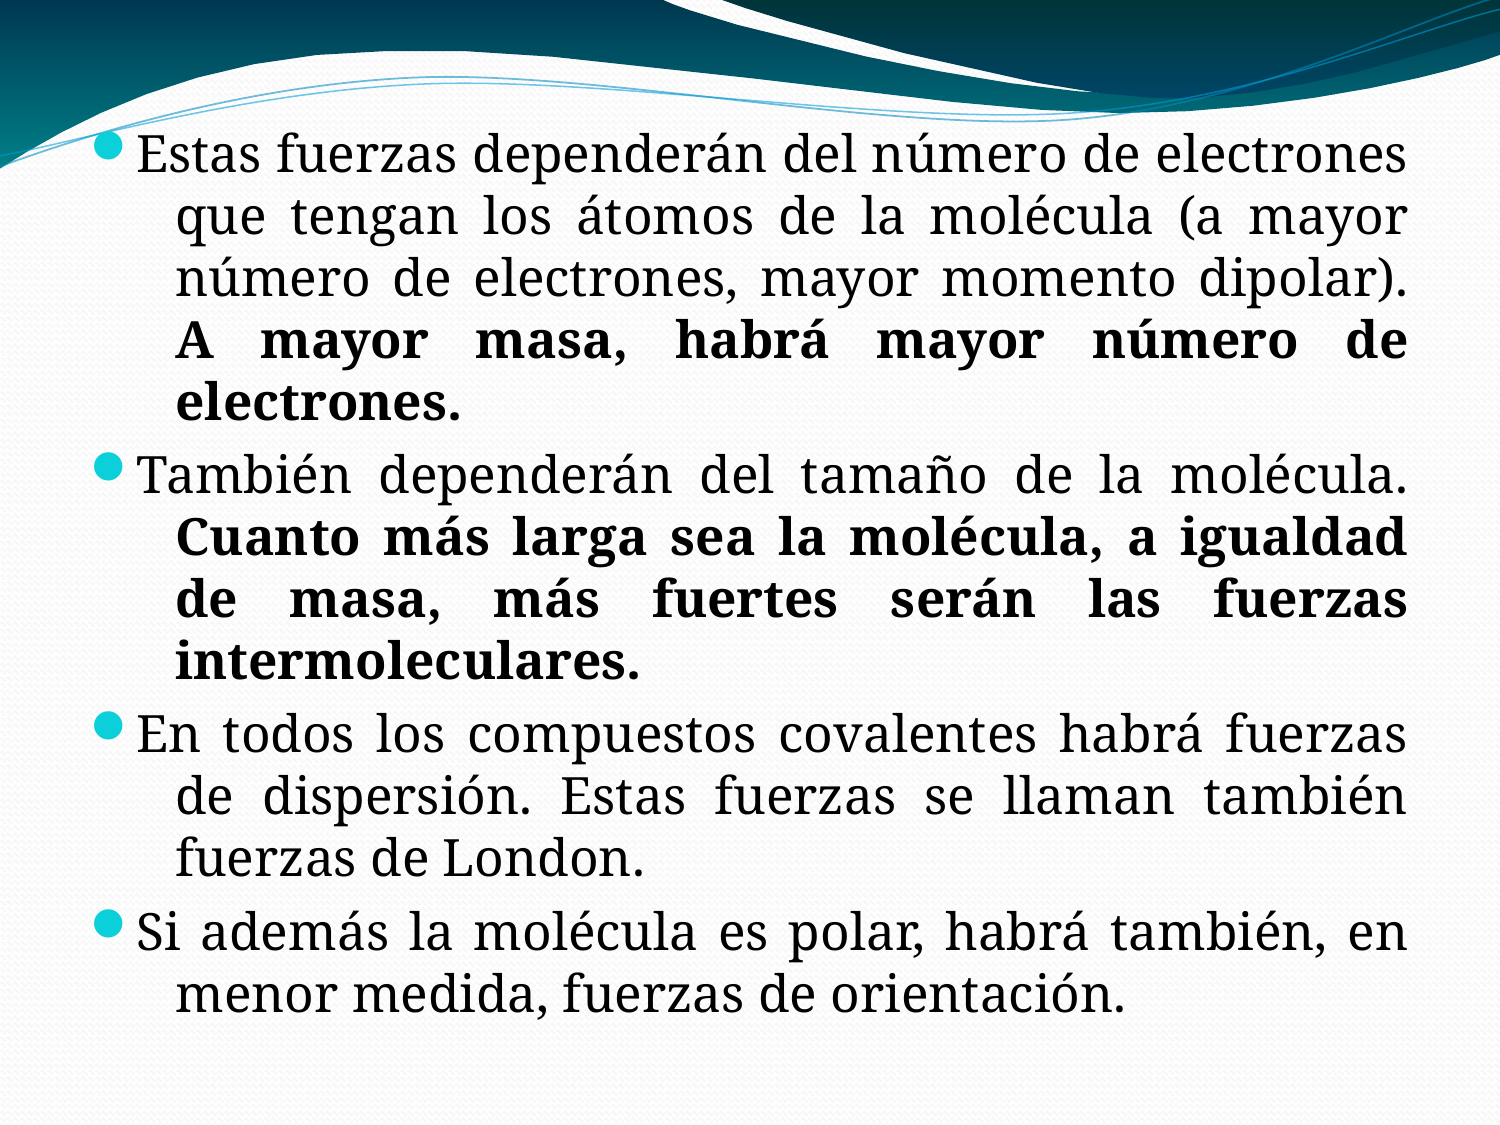

# Estas fuerzas dependerán del número de electrones que tengan los átomos de la molécula (a mayor número de electrones, mayor momento dipolar). A mayor masa, habrá mayor número de electrones.
También dependerán del tamaño de la molécula. Cuanto más larga sea la molécula, a igualdad de masa, más fuertes serán las fuerzas intermoleculares.
En todos los compuestos covalentes habrá fuerzas de dispersión. Estas fuerzas se llaman también fuerzas de London.
Si además la molécula es polar, habrá también, en menor medida, fuerzas de orientación.